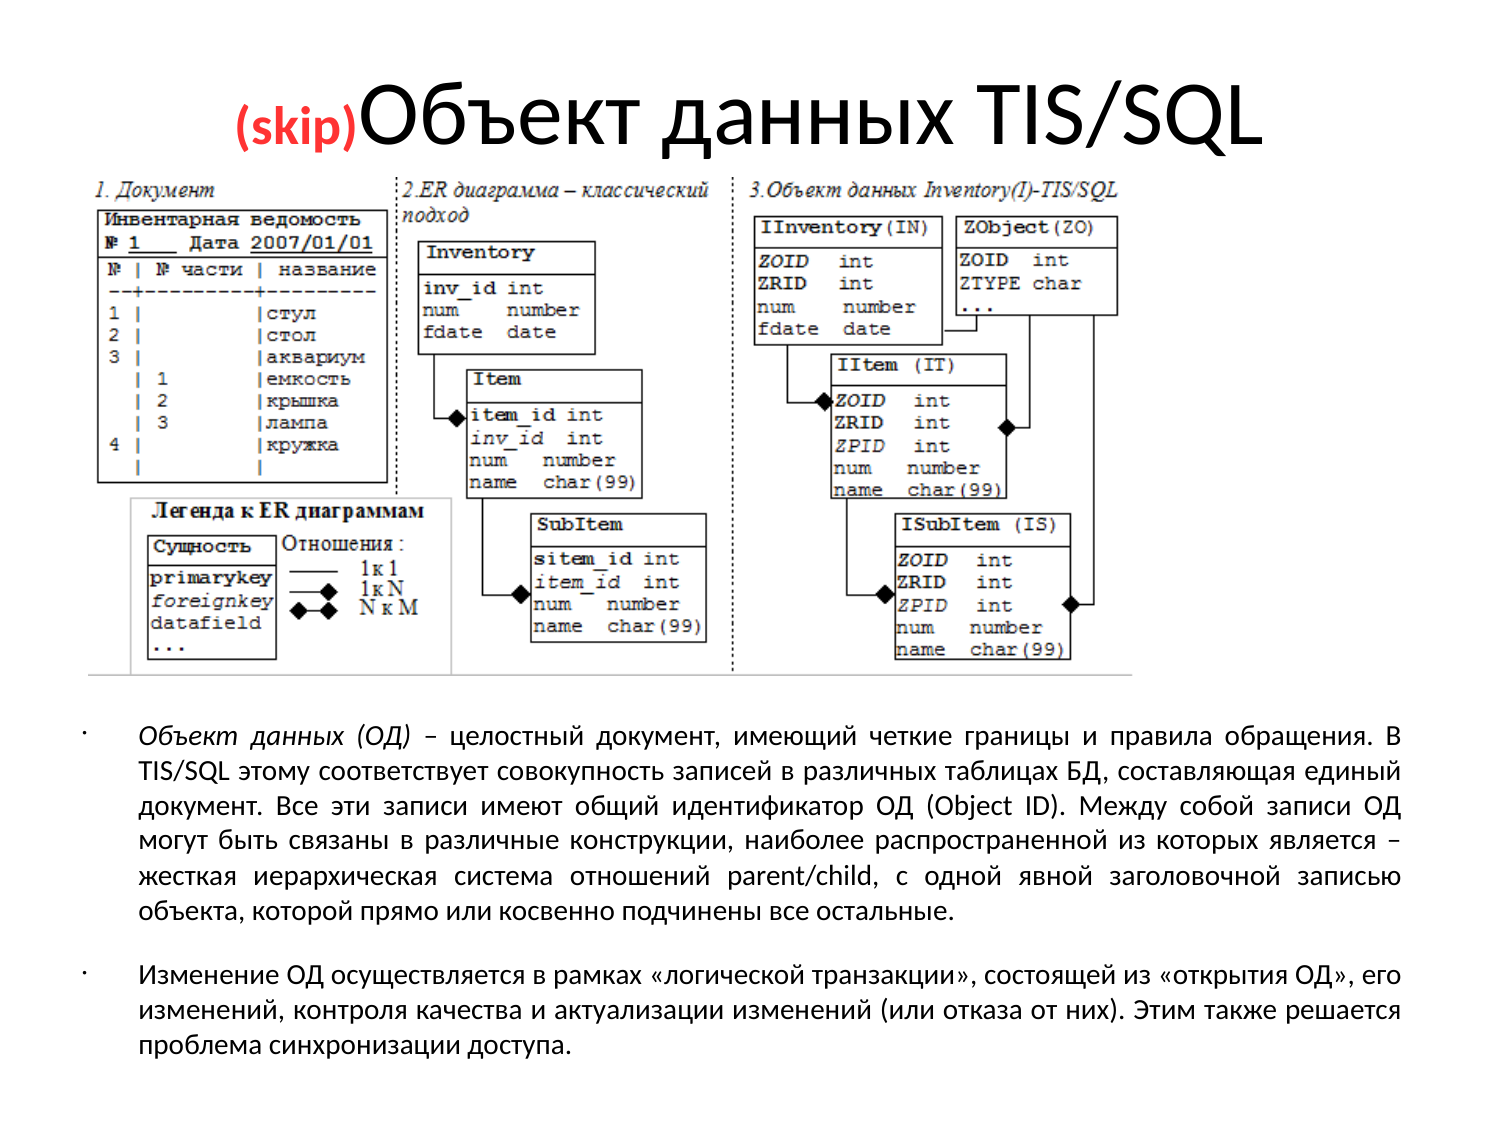

# (skip)Объект данных TIS/SQL
Объект данных (ОД) – целостный документ, имеющий четкие границы и правила обращения. В TIS/SQL этому соответствует совокупность записей в различных таблицах БД, составляющая единый документ. Все эти записи имеют общий идентификатор ОД (Object ID). Между собой записи ОД могут быть связаны в различные конструкции, наиболее распространенной из которых является – жесткая иерархическая система отношений parent/child, с одной явной заголовочной записью объекта, которой прямо или косвенно подчинены все остальные.
Изменение ОД осуществляется в рамках «логической транзакции», состоящей из «открытия ОД», его изменений, контроля качества и актуализации изменений (или отказа от них). Этим также решается проблема синхронизации доступа.